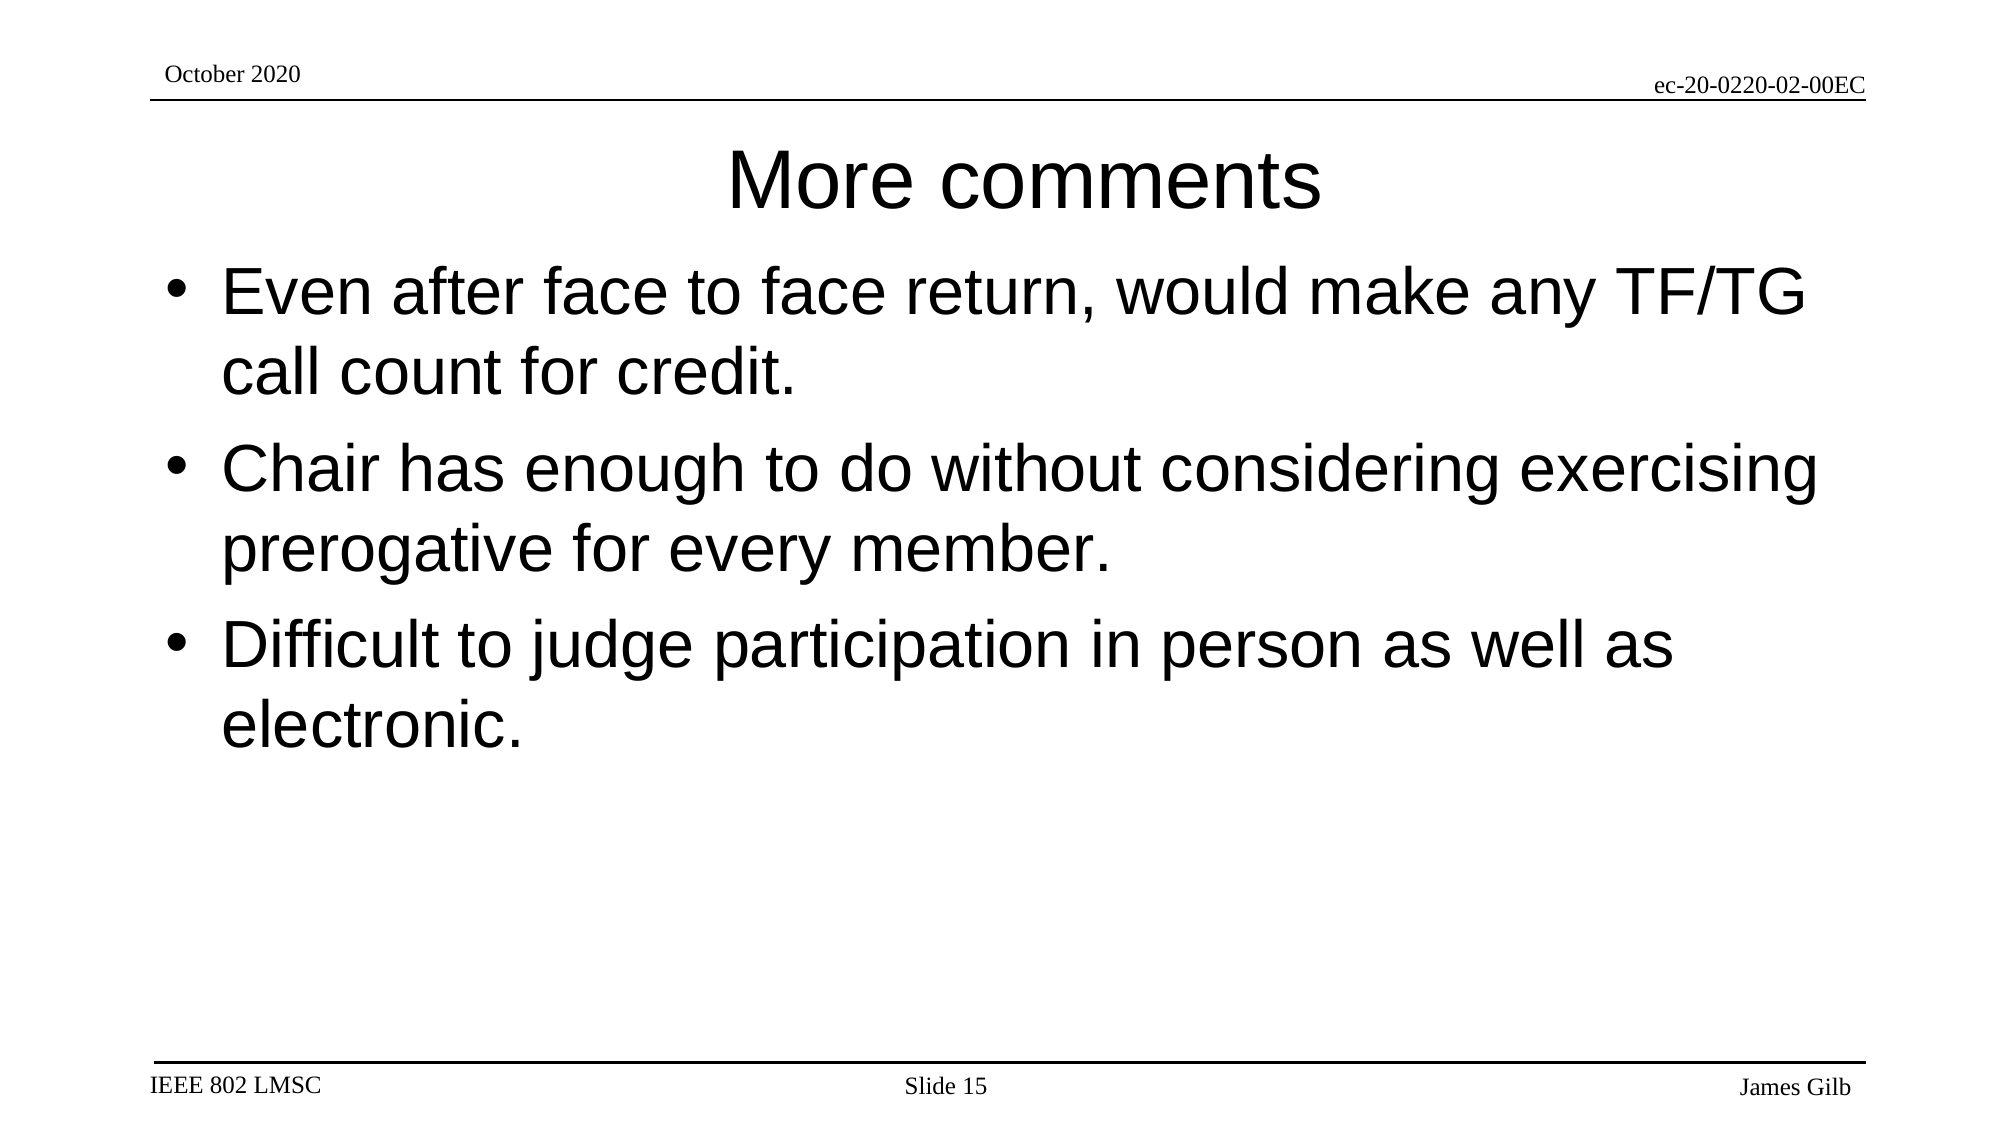

# More comments
Even after face to face return, would make any TF/TG call count for credit.
Chair has enough to do without considering exercising prerogative for every member.
Difficult to judge participation in person as well as electronic.
15